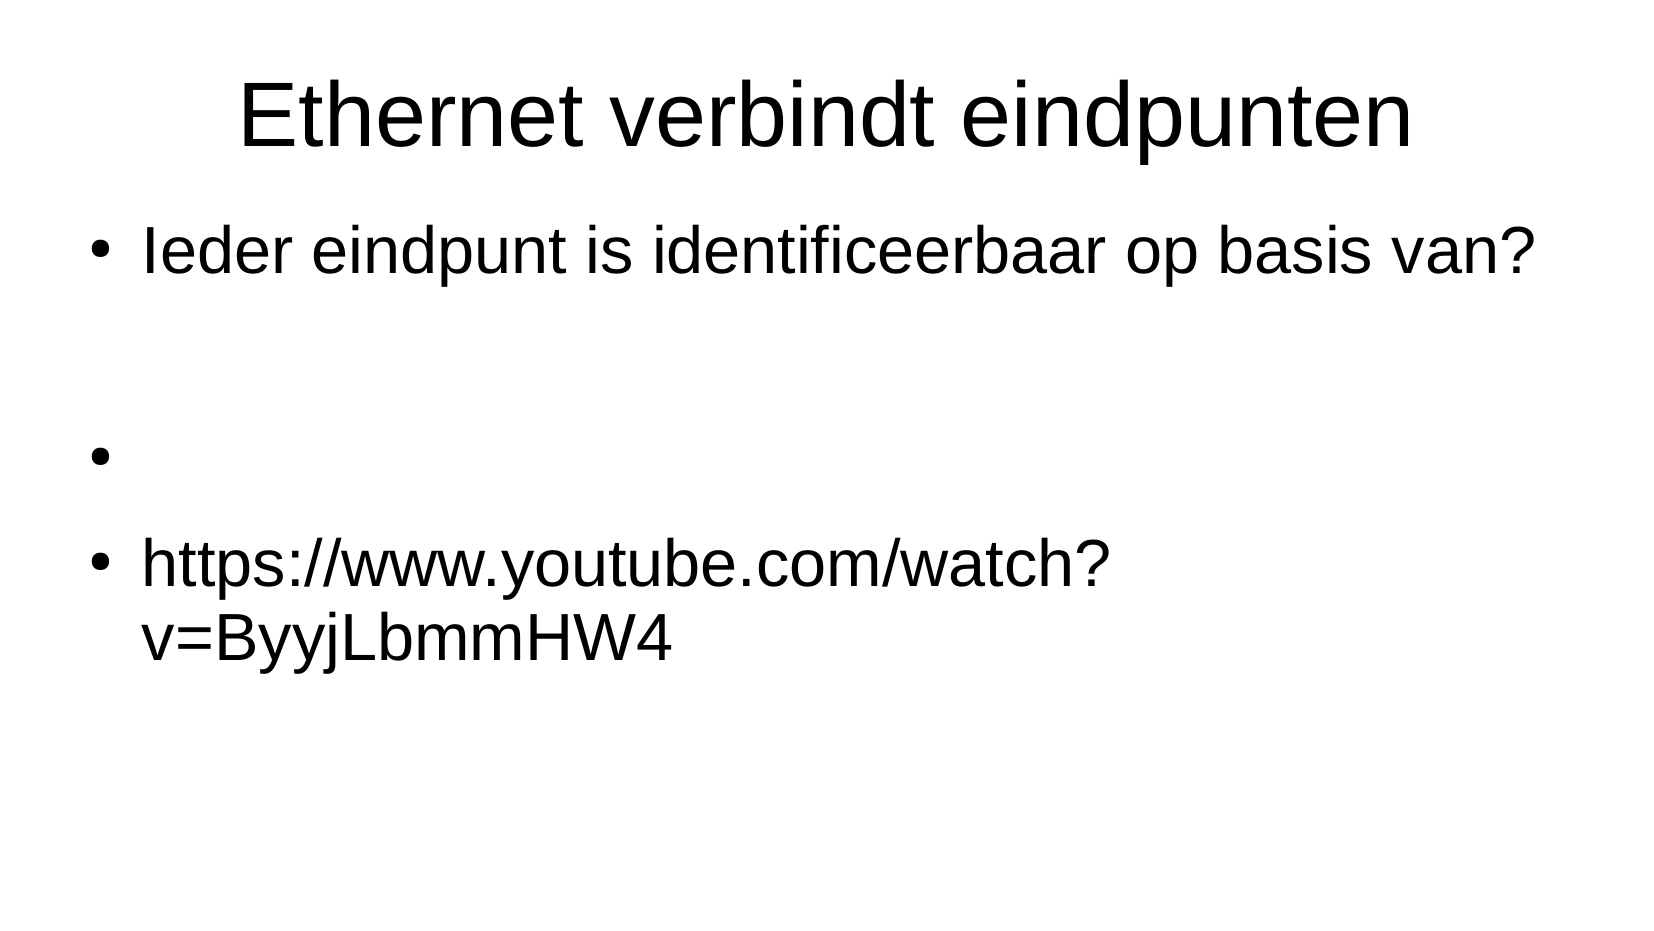

# Ethernet verbindt eindpunten
Ieder eindpunt is identificeerbaar op basis van?
https://www.youtube.com/watch?v=ByyjLbmmHW4